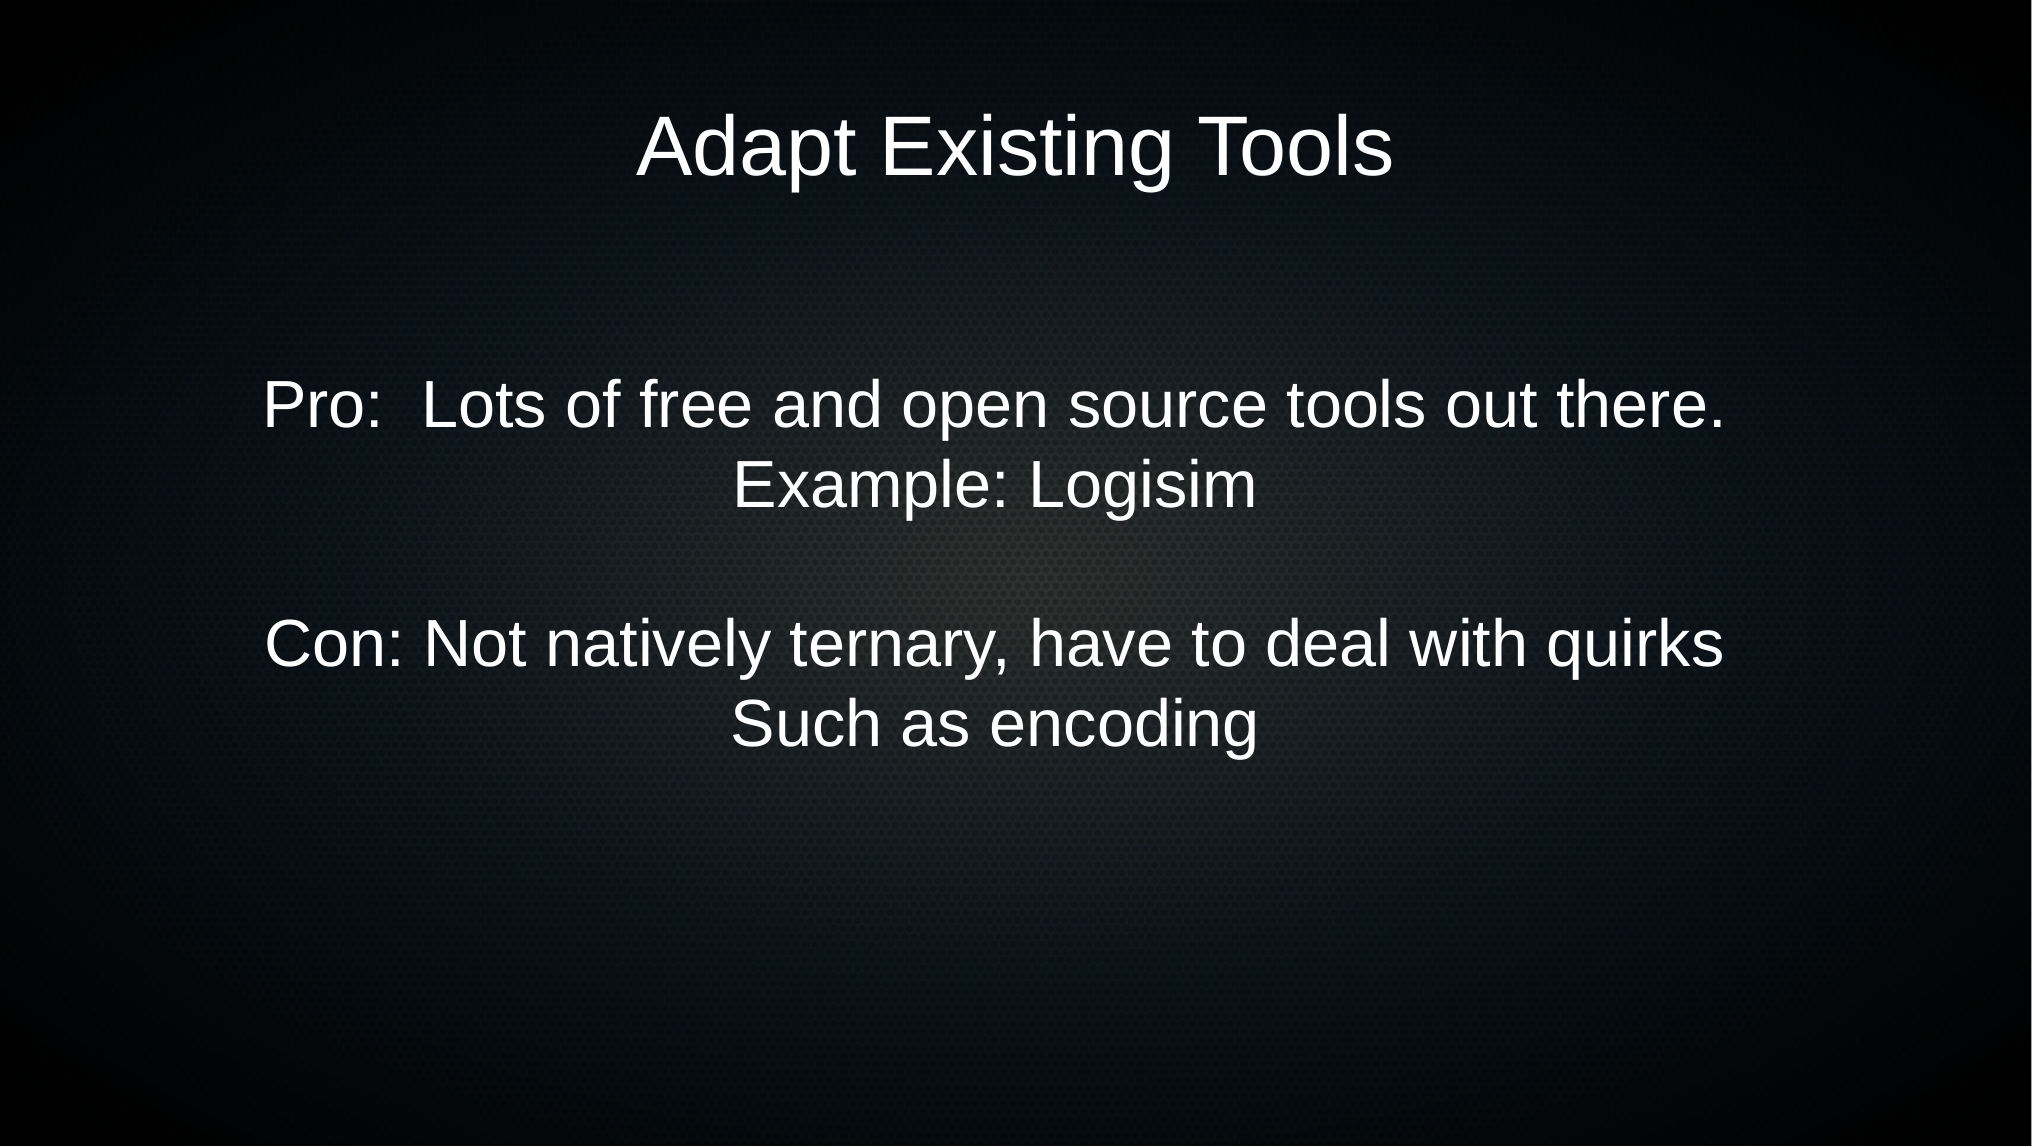

Adapt Existing Tools
Pro: Lots of free and open source tools out there.
Example: Logisim
Con: Not natively ternary, have to deal with quirks
Such as encoding